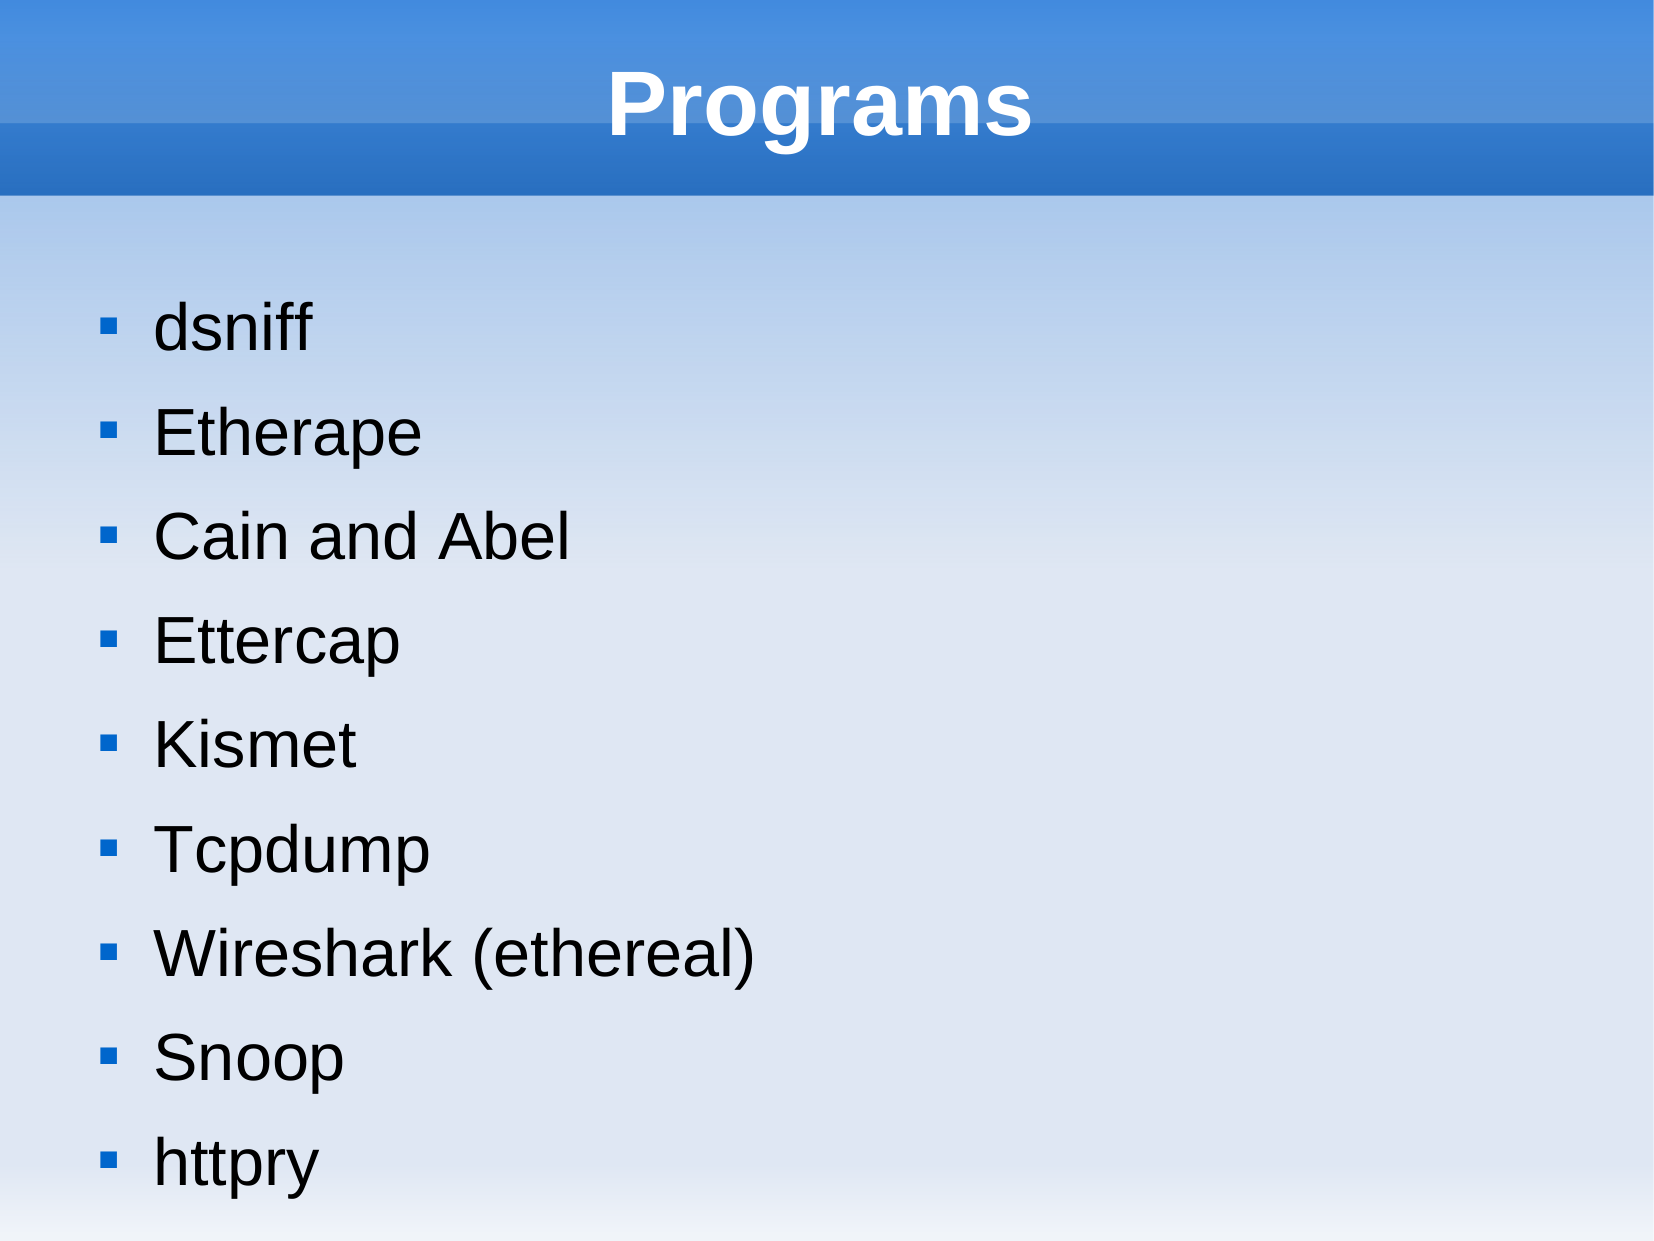

# Programs
dsniff
Etherape
Cain and Abel
Ettercap
Kismet
Tcpdump
Wireshark (ethereal)
Snoop
httpry